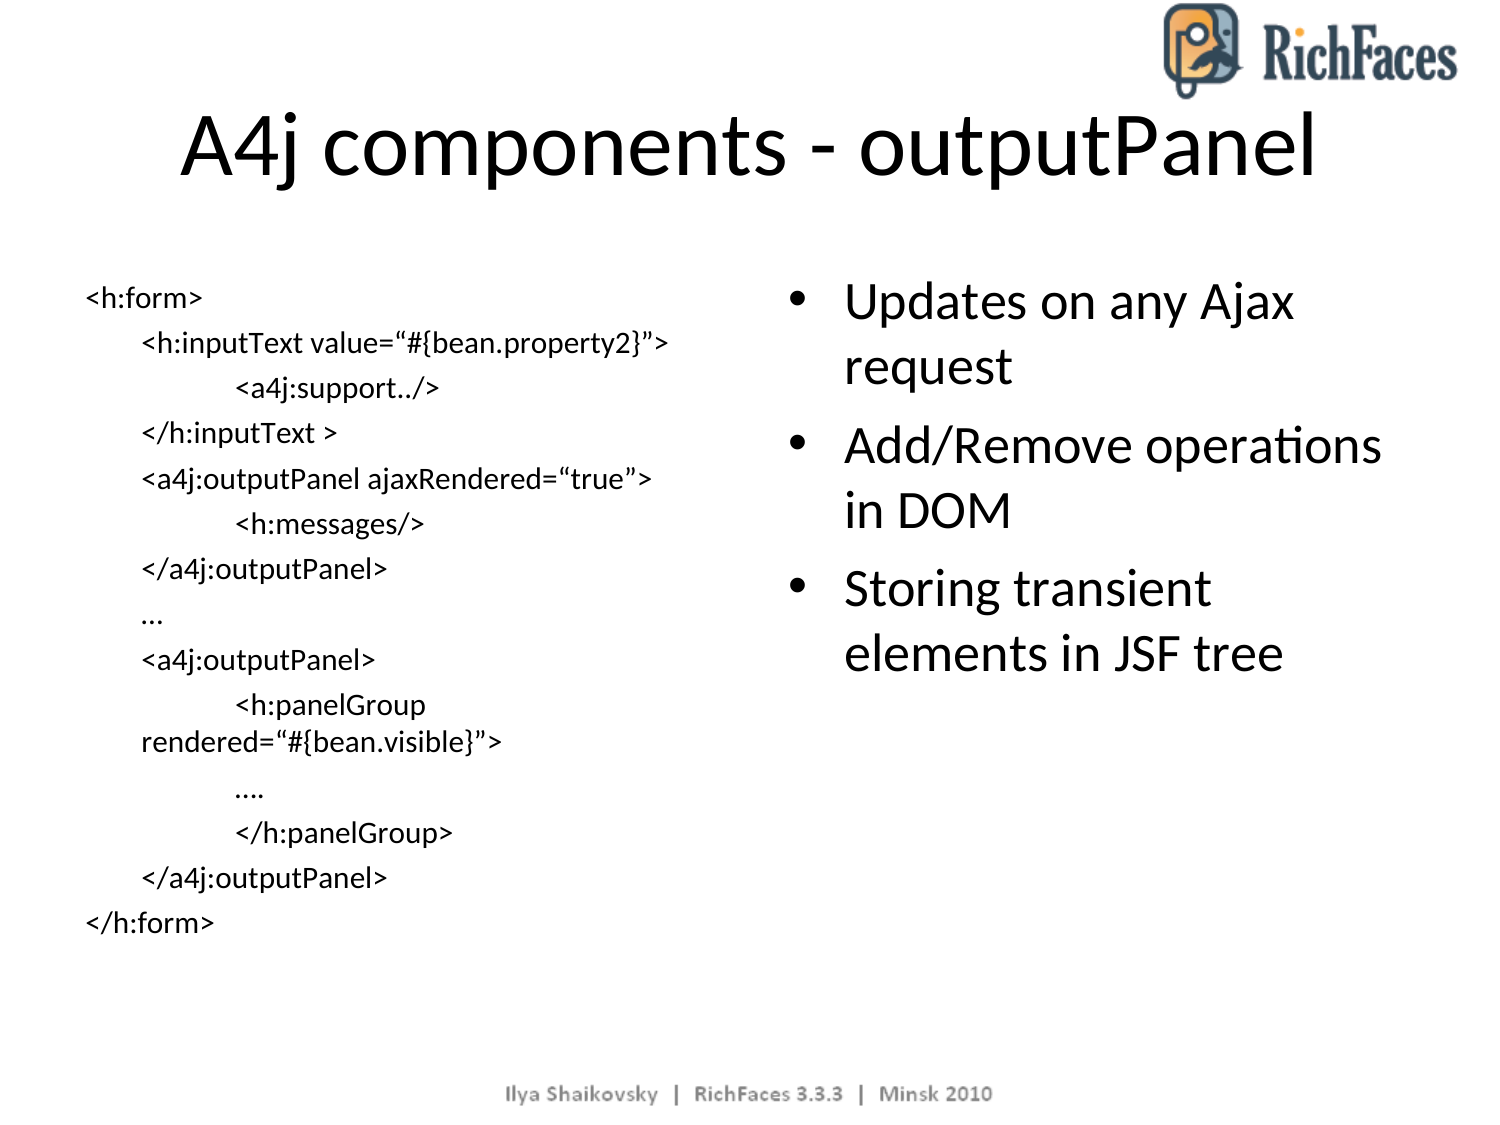

# A4j components - outputPanel
Updates on any Ajax request
Add/Remove operations in DOM
Storing transient elements in JSF tree
<h:form>
	<h:inputText value=“#{bean.property2}”>
		<a4j:support../>
	</h:inputText >
	<a4j:outputPanel ajaxRendered=“true”>
		<h:messages/>
	</a4j:outputPanel>
	…
	<a4j:outputPanel>
		<h:panelGroup 	rendered=“#{bean.visible}”>
		….
		</h:panelGroup>
	</a4j:outputPanel>
</h:form>